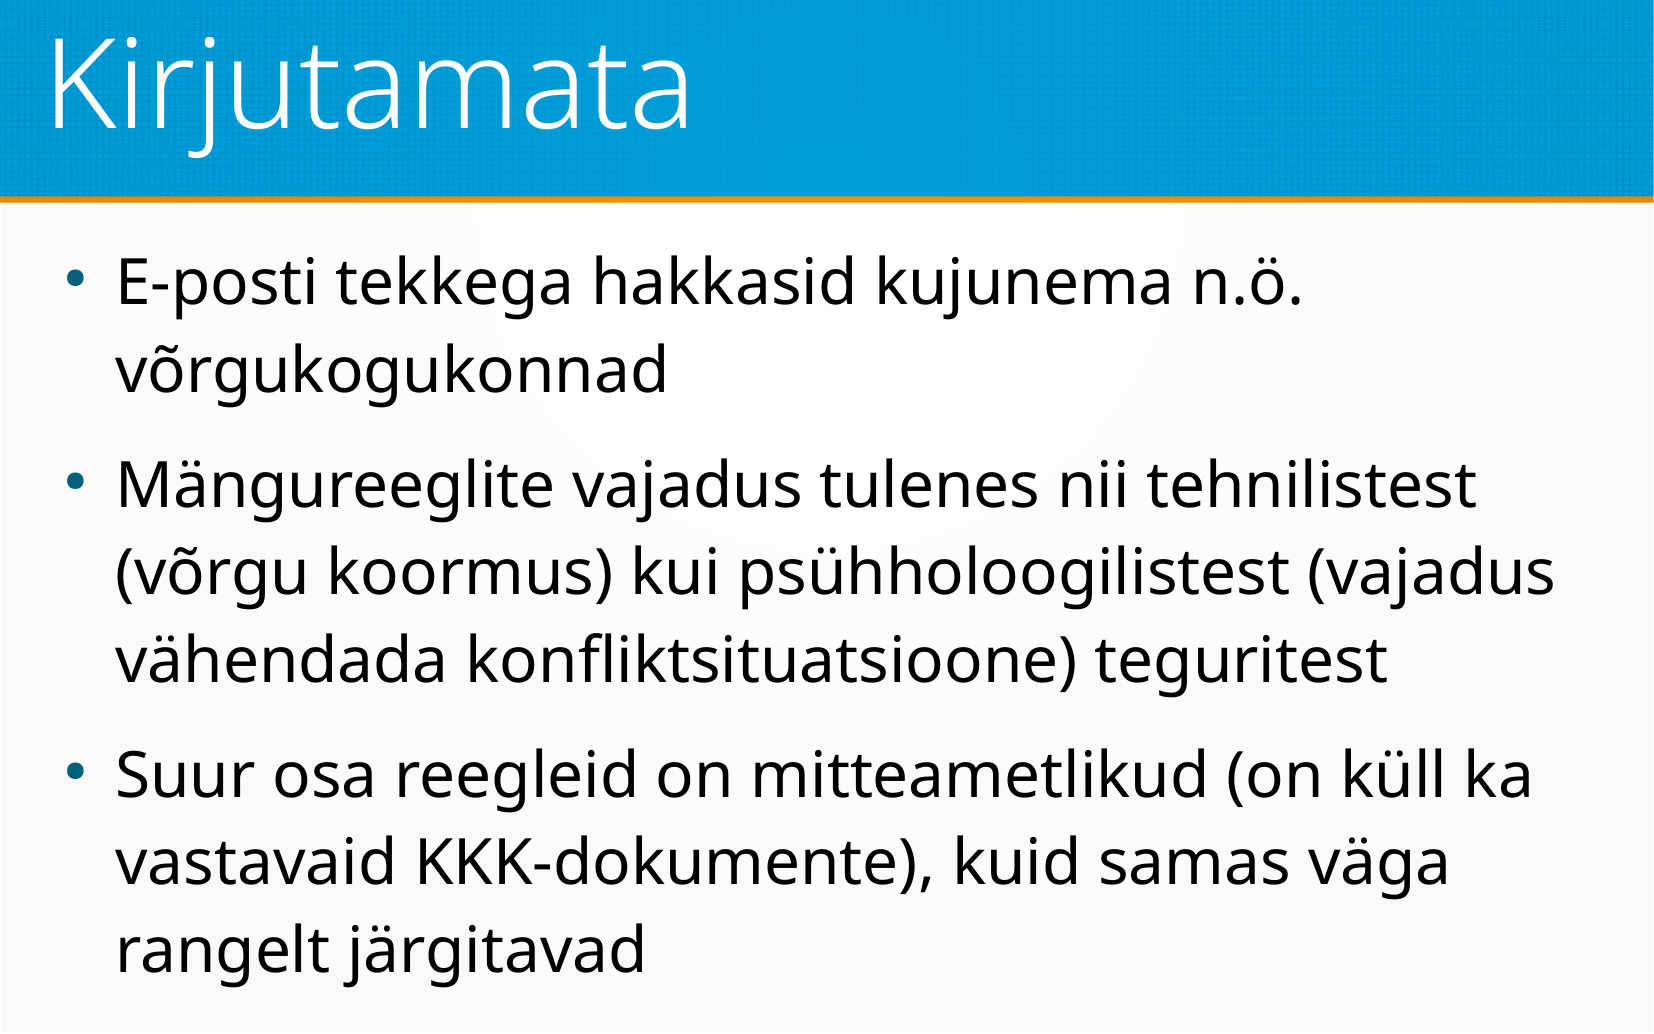

# Kirjutamata
E-posti tekkega hakkasid kujunema n.ö. võrgukogukonnad
Mängureeglite vajadus tulenes nii tehnilistest (võrgu koormus) kui psühholoogilistest (vajadus vähendada konfliktsituatsioone) teguritest
Suur osa reegleid on mitteametlikud (on küll ka vastavaid KKK-dokumente), kuid samas väga rangelt järgitavad